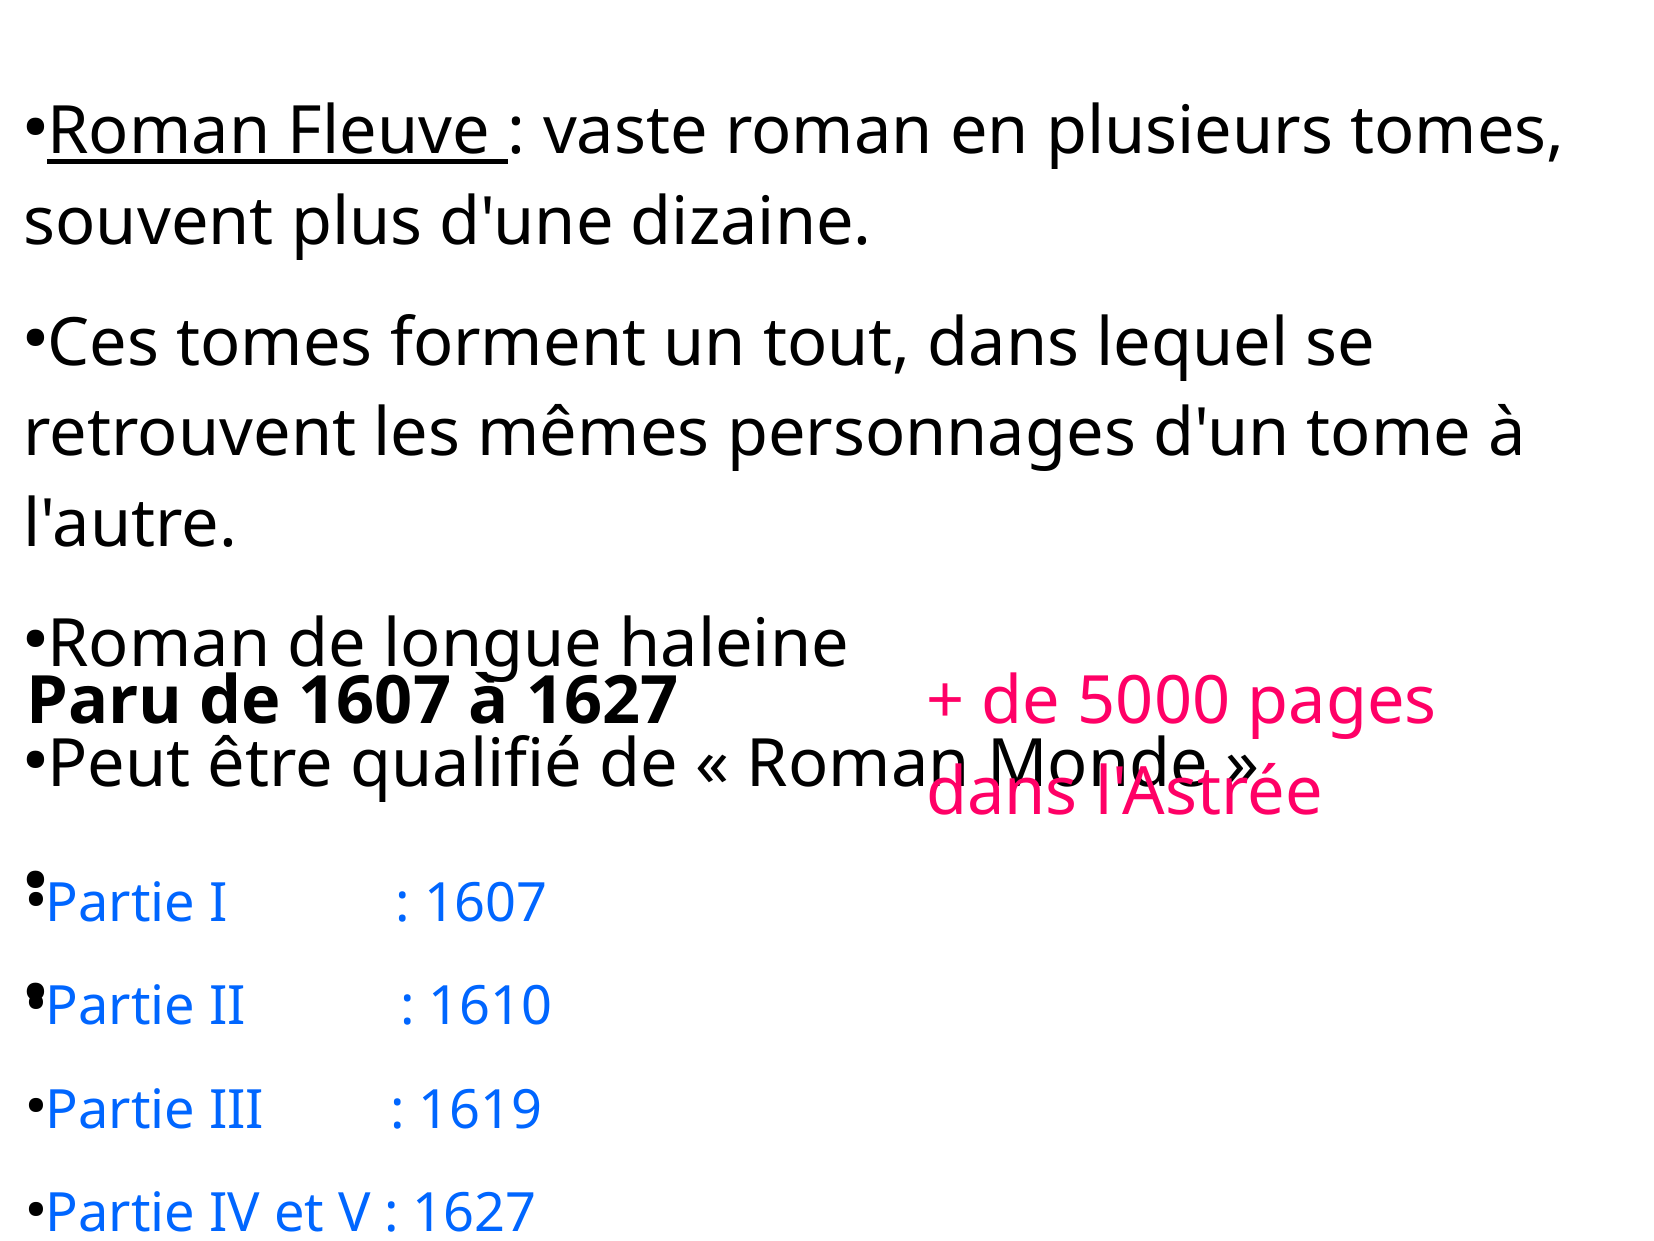

# Roman Fleuve : vaste roman en plusieurs tomes, souvent plus d'une dizaine.
Ces tomes forment un tout, dans lequel se retrouvent les mêmes personnages d'un tome à l'autre.
Roman de longue haleine
Peut être qualifié de « Roman Monde »
Paru de 1607 à 1627 			+ de 5000 pages 														dans l'Astrée
Partie I  : 1607
Partie II  : 1610
Partie III : 1619
Partie IV et V : 1627